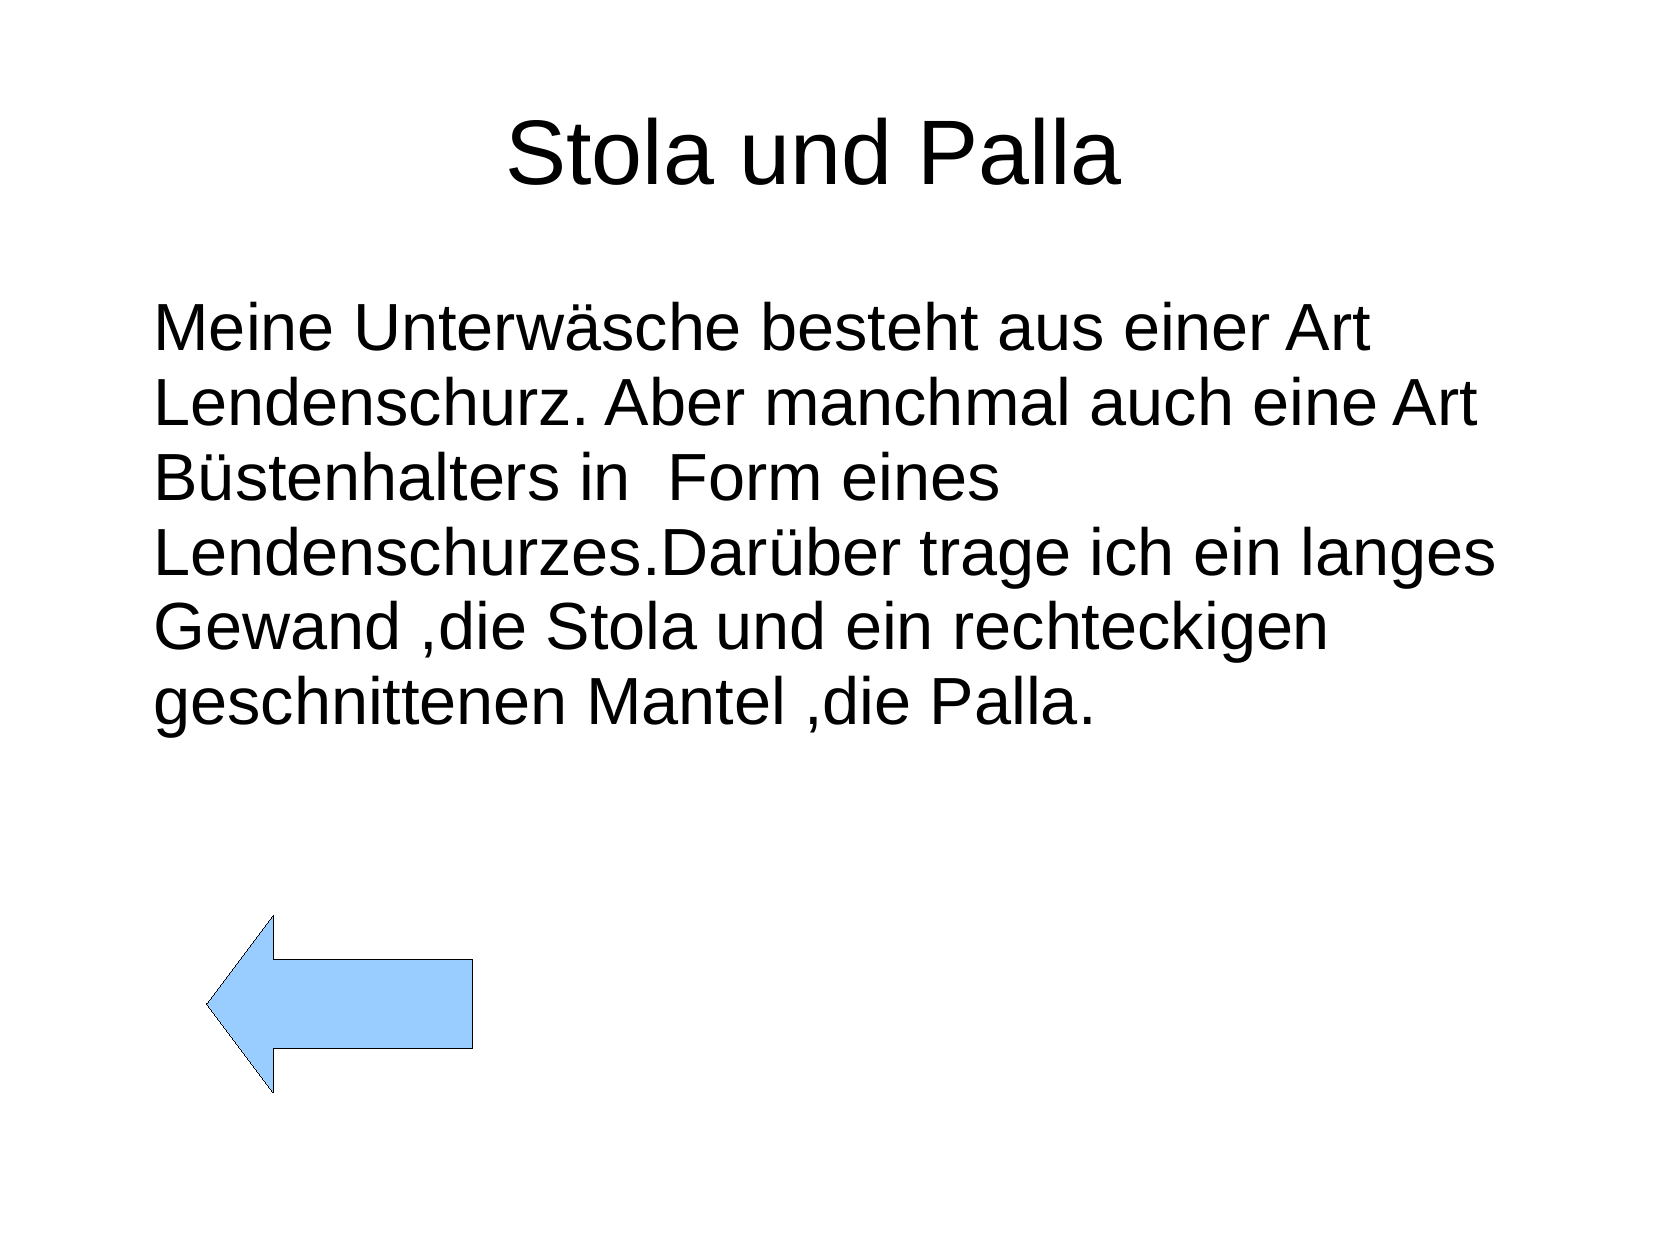

# Stola und Palla
Meine Unterwäsche besteht aus einer Art Lendenschurz. Aber manchmal auch eine Art Büstenhalters in Form eines Lendenschurzes.Darüber trage ich ein langes Gewand ,die Stola und ein rechteckigen geschnittenen Mantel ,die Palla.